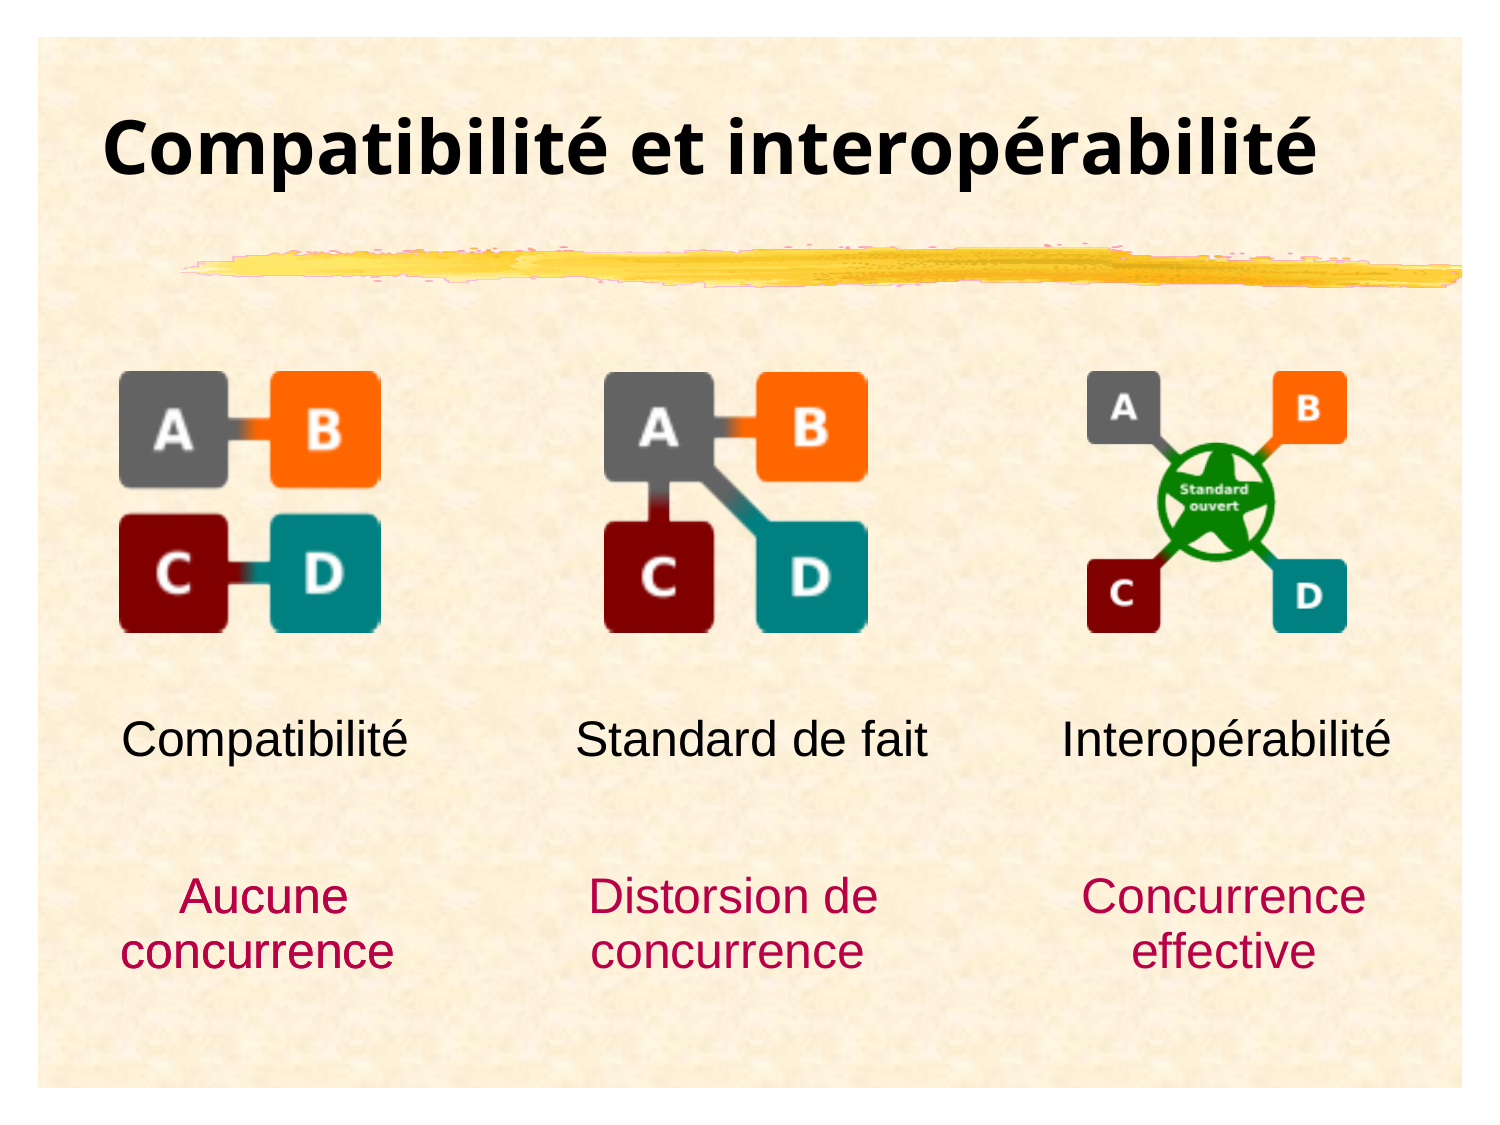

# Compatibilité et interopérabilité
Compatibilité
Interopérabilité
Standard de fait
Aucune concurrence
Aucune concurrence
Distorsion de concurrence
Concurrence
effective